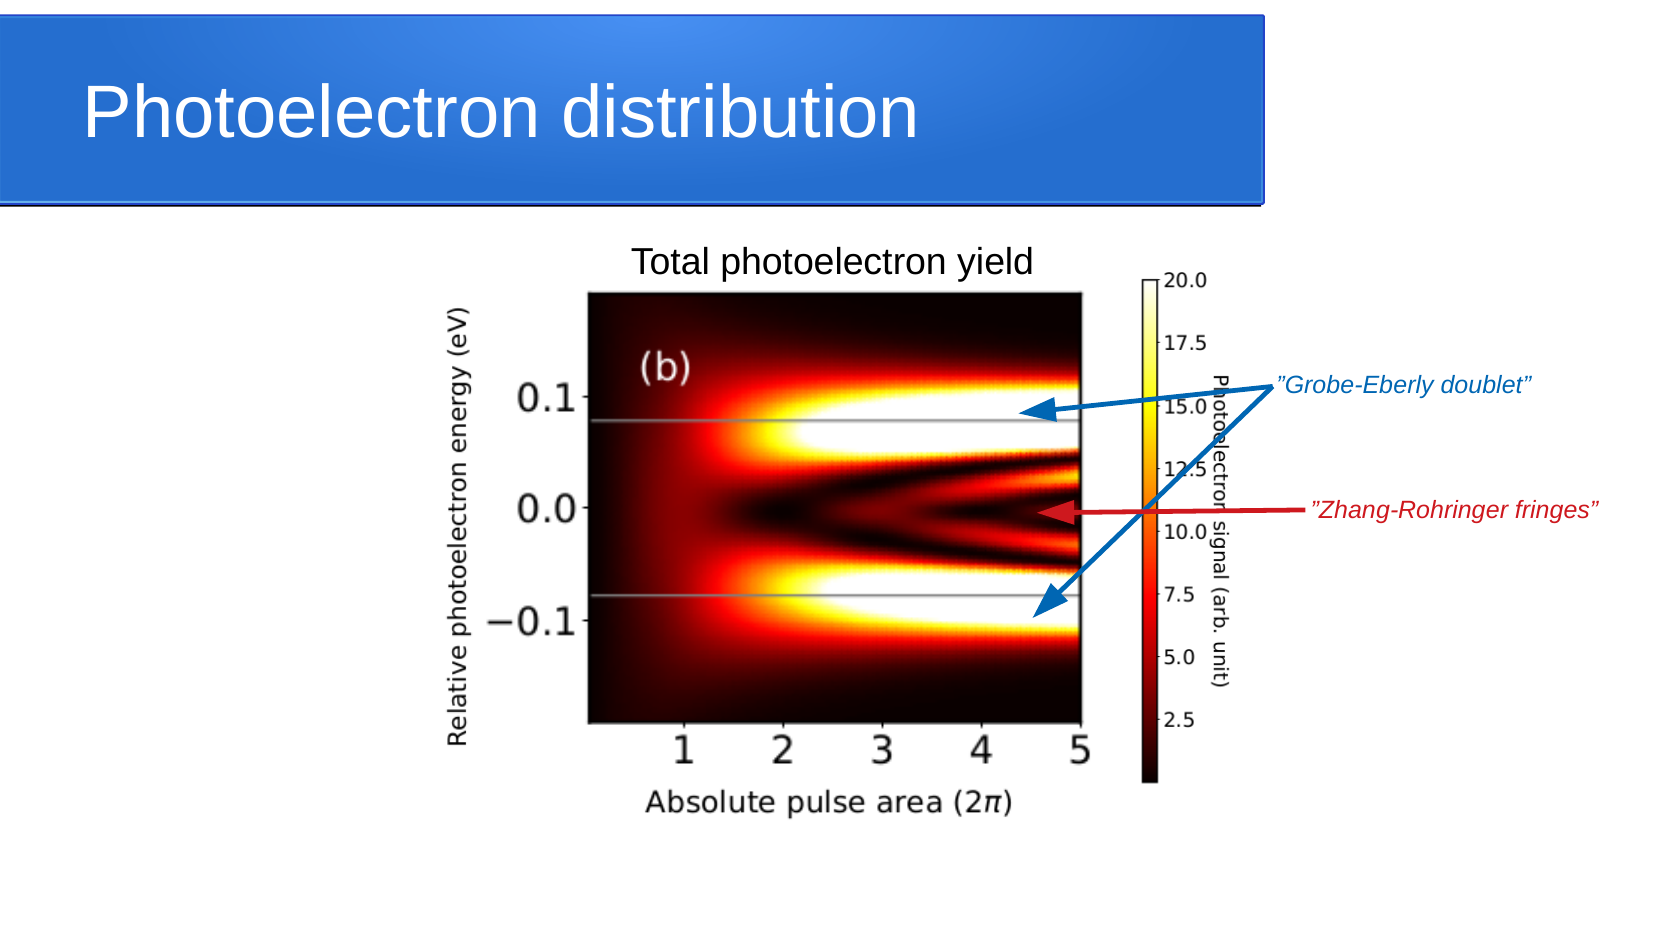

# Photoelectron distribution
Total photoelectron yield
”Grobe-Eberly doublet”
”Zhang-Rohringer fringes”